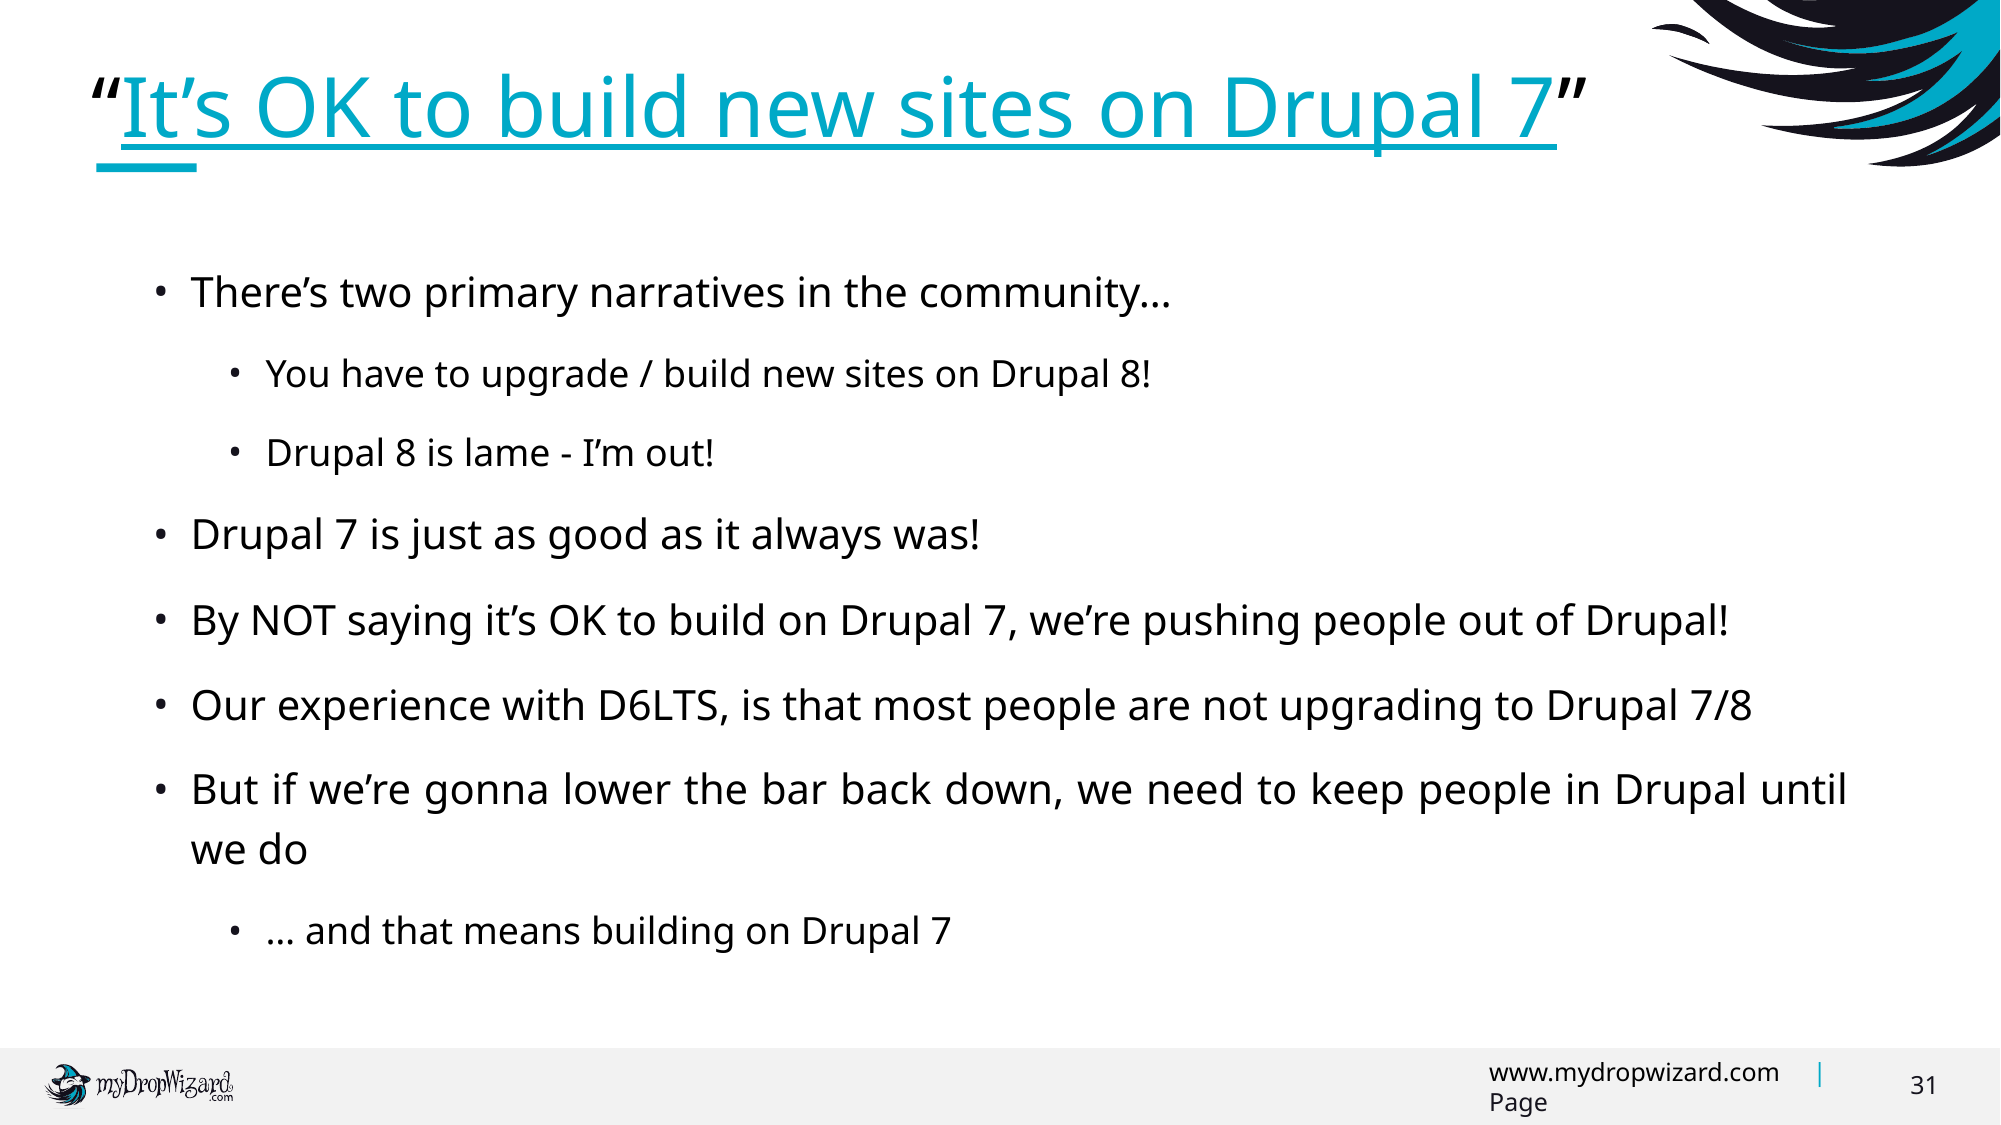

“It’s OK to build new sites on Drupal 7”
# There’s two primary narratives in the community…
You have to upgrade / build new sites on Drupal 8!
Drupal 8 is lame - I’m out!
Drupal 7 is just as good as it always was!
By NOT saying it’s OK to build on Drupal 7, we’re pushing people out of Drupal!
Our experience with D6LTS, is that most people are not upgrading to Drupal 7/8
But if we’re gonna lower the bar back down, we need to keep people in Drupal until we do
… and that means building on Drupal 7